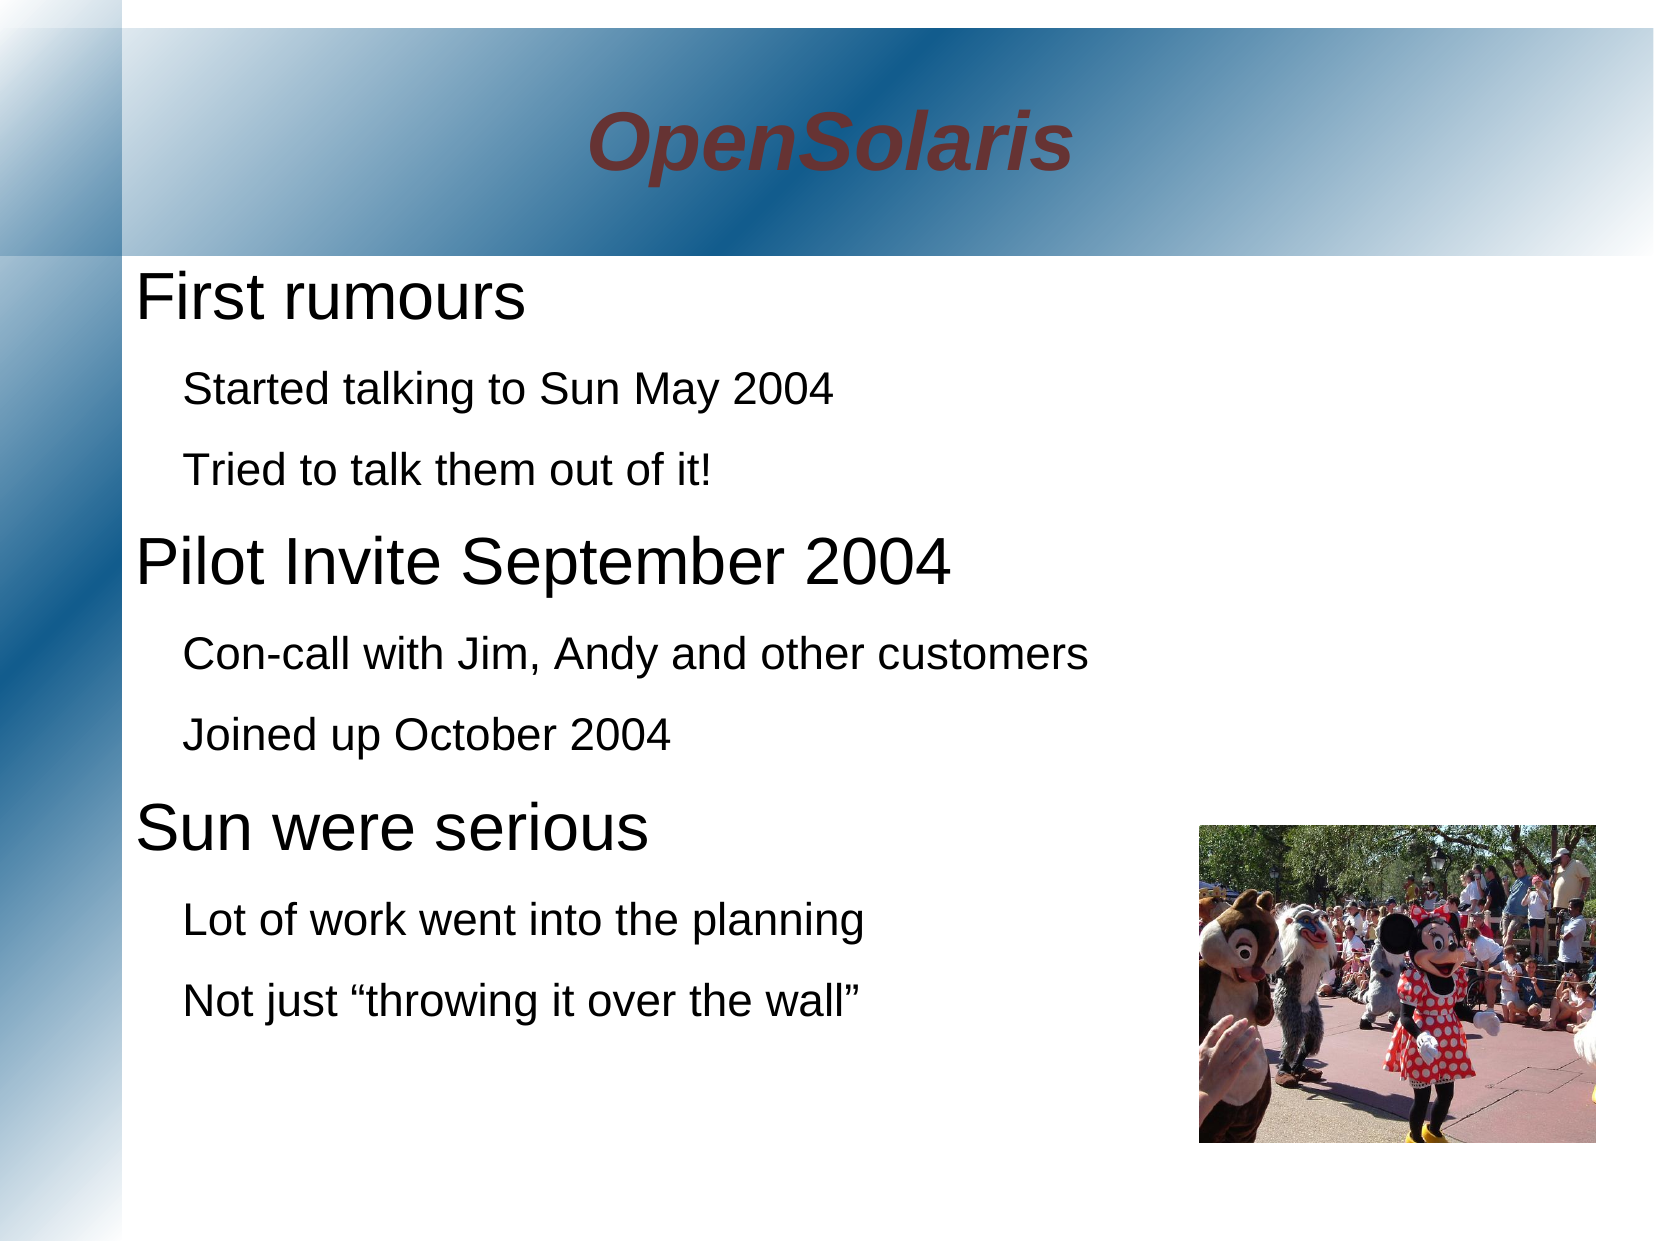

# OpenSolaris
First rumours
Started talking to Sun May 2004
Tried to talk them out of it!
Pilot Invite September 2004
Con-call with Jim, Andy and other customers
Joined up October 2004
Sun were serious
Lot of work went into the planning
Not just “throwing it over the wall”